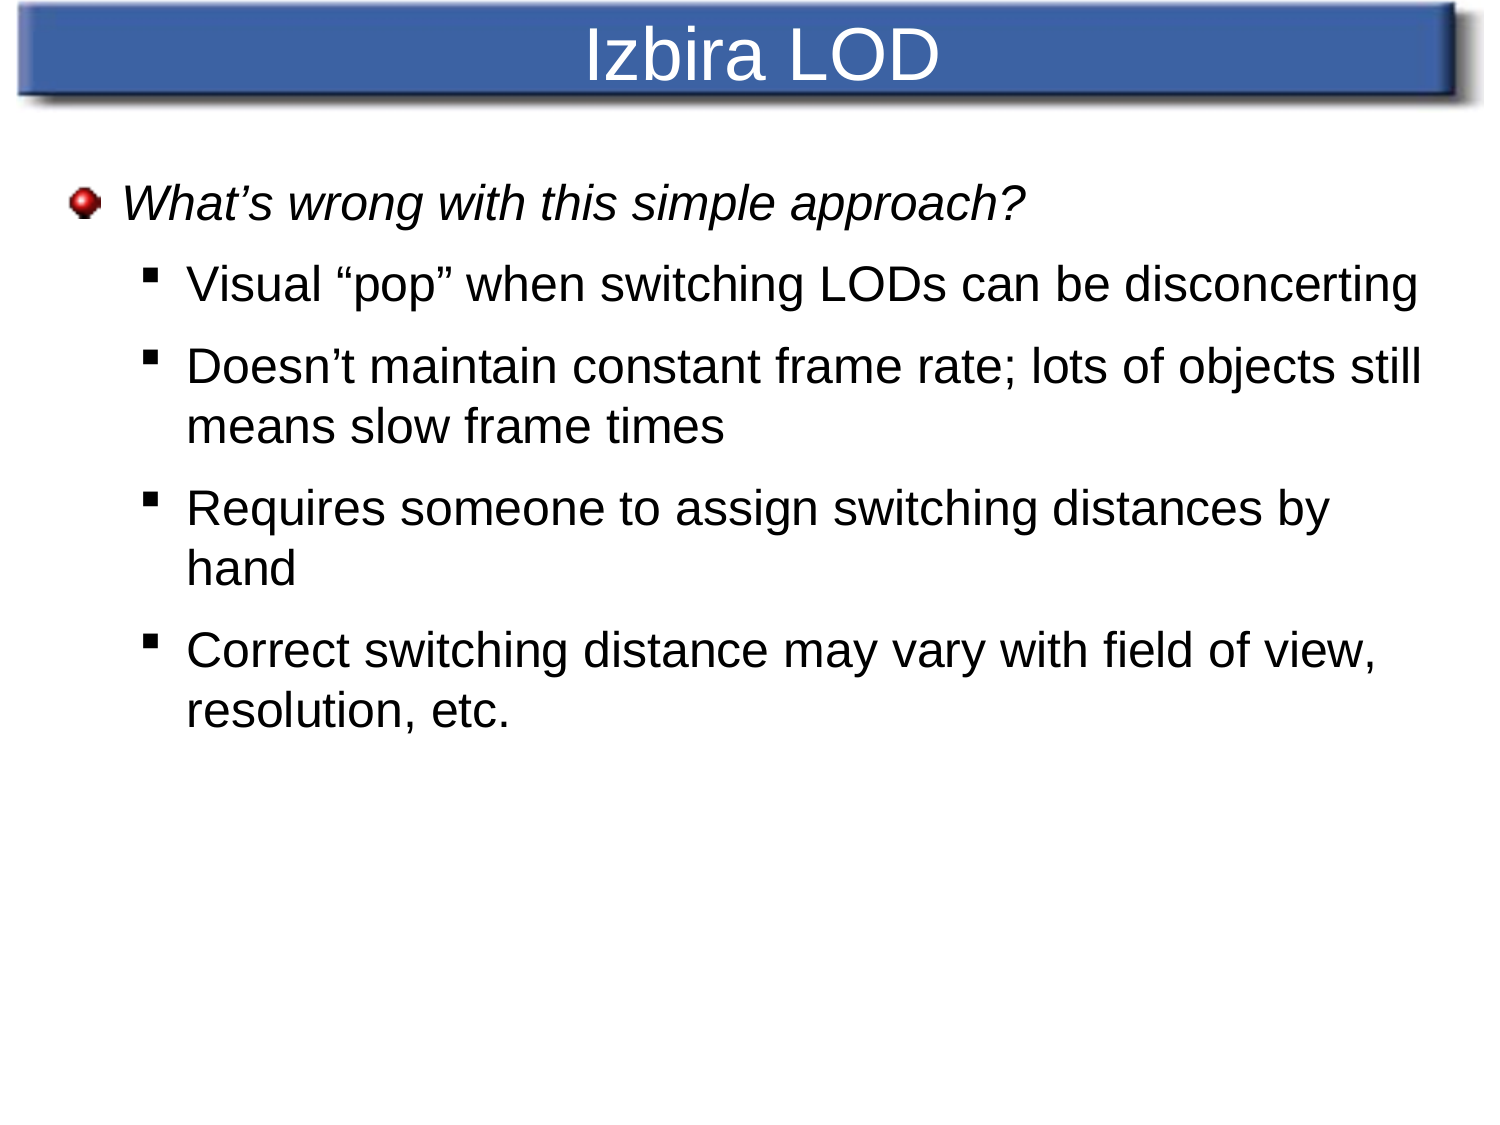

# Izbira LOD
What’s wrong with this simple approach?
Visual “pop” when switching LODs can be disconcerting
Doesn’t maintain constant frame rate; lots of objects still means slow frame times
Requires someone to assign switching distances by hand
Correct switching distance may vary with field of view, resolution, etc.